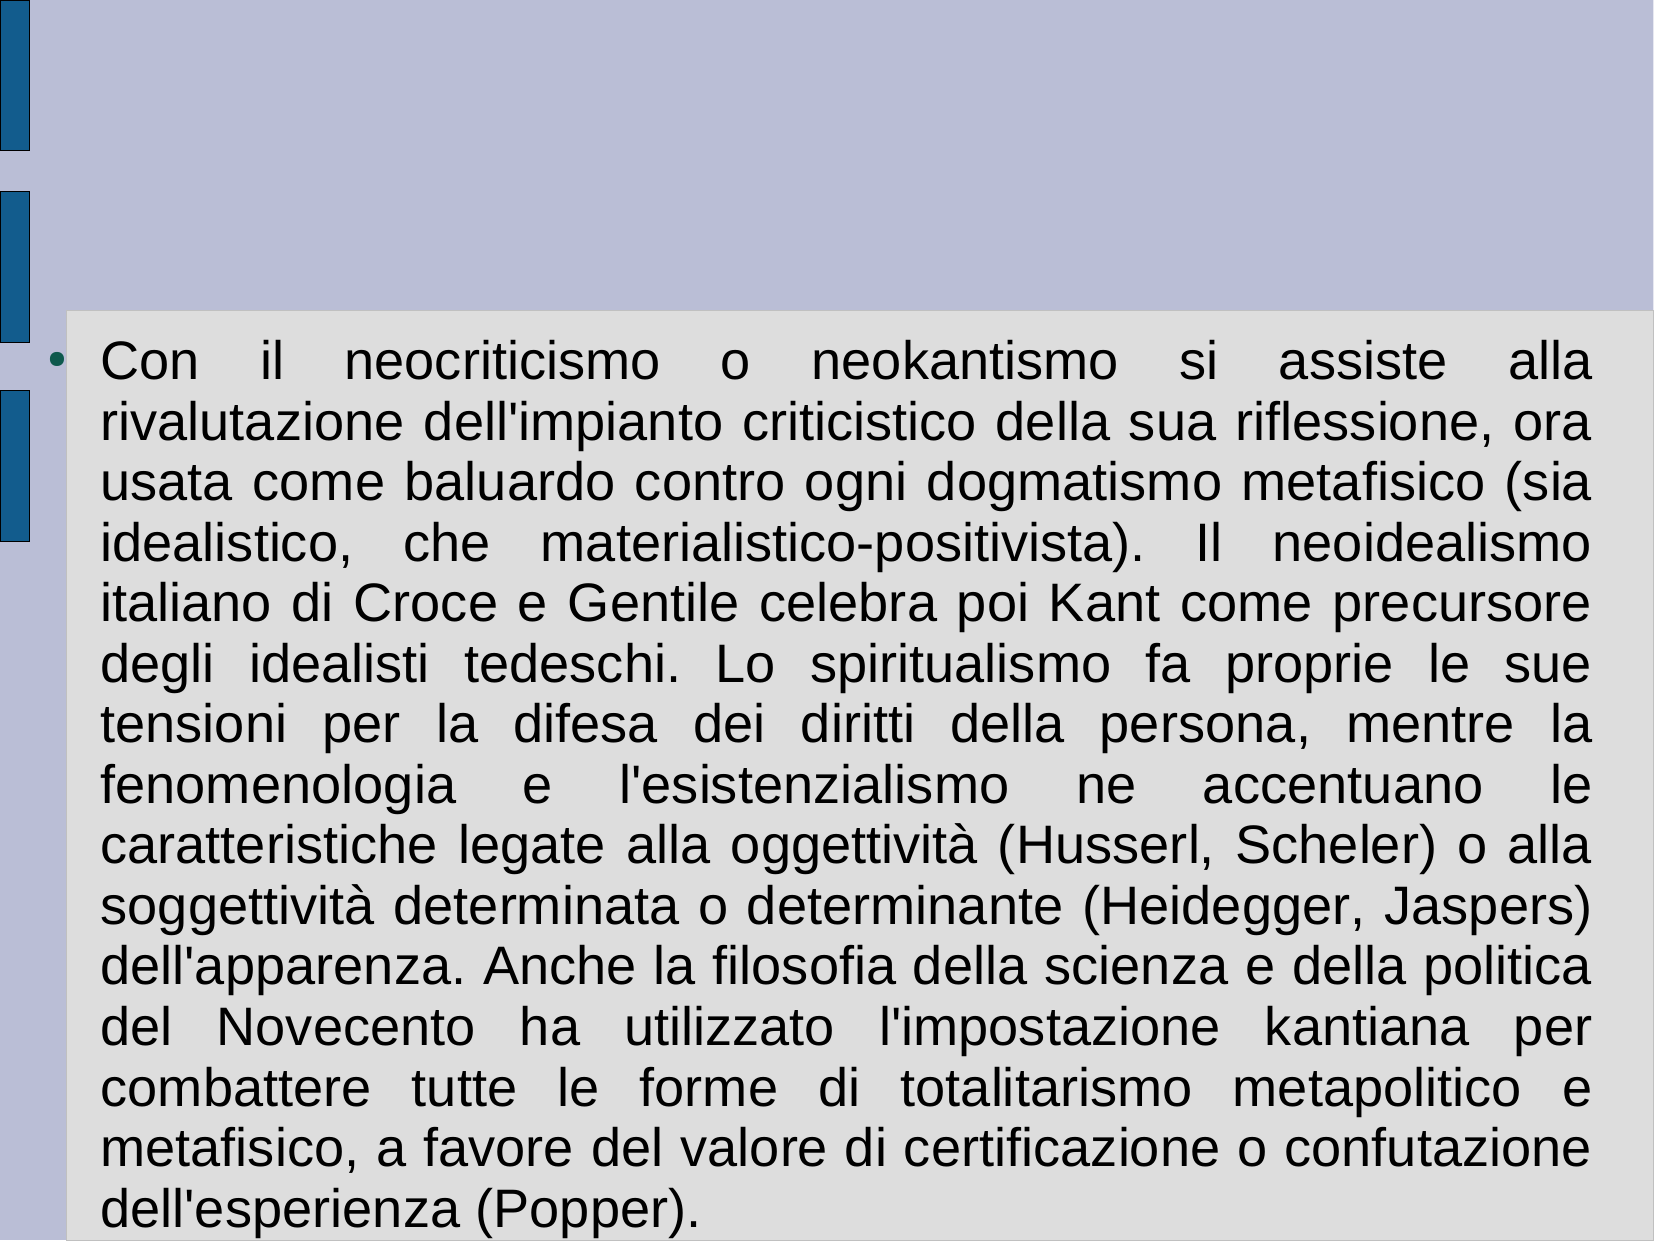

#
Con il neocriticismo o neokantismo si assiste alla rivalutazione dell'impianto criticistico della sua riflessione, ora usata come baluardo contro ogni dogmatismo metafisico (sia idealistico, che materialistico-positivista). Il neoidealismo italiano di Croce e Gentile celebra poi Kant come precursore degli idealisti tedeschi. Lo spiritualismo fa proprie le sue tensioni per la difesa dei diritti della persona, mentre la fenomenologia e l'esistenzialismo ne accentuano le caratteristiche legate alla oggettività (Husserl, Scheler) o alla soggettività determinata o determinante (Heidegger, Jaspers) dell'apparenza. Anche la filosofia della scienza e della politica del Novecento ha utilizzato l'impostazione kantiana per combattere tutte le forme di totalitarismo metapolitico e metafisico, a favore del valore di certificazione o confutazione dell'esperienza (Popper).